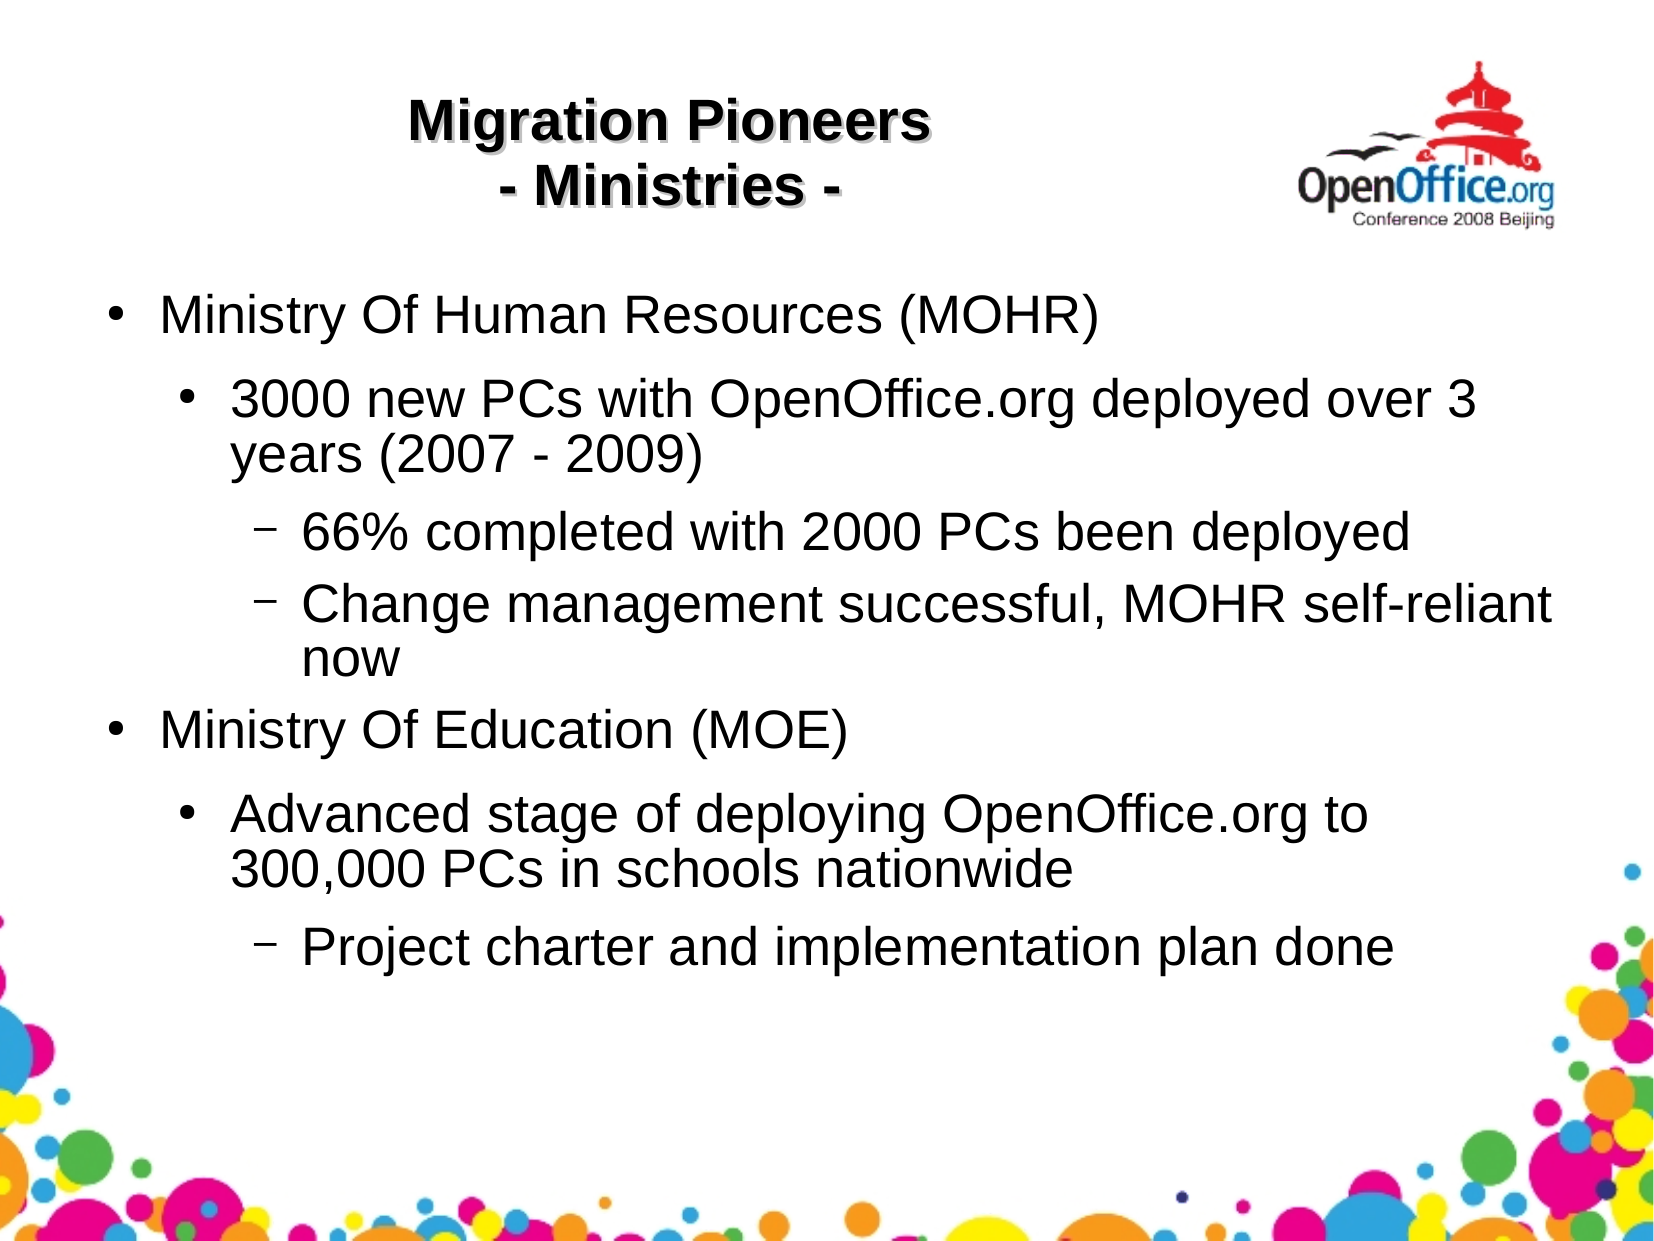

# Migration Pioneers - Ministries -
Ministry Of Human Resources (MOHR)
3000 new PCs with OpenOffice.org deployed over 3 years (2007 - 2009)
66% completed with 2000 PCs been deployed
Change management successful, MOHR self-reliant now
Ministry Of Education (MOE)
Advanced stage of deploying OpenOffice.org to 300,000 PCs in schools nationwide
Project charter and implementation plan done